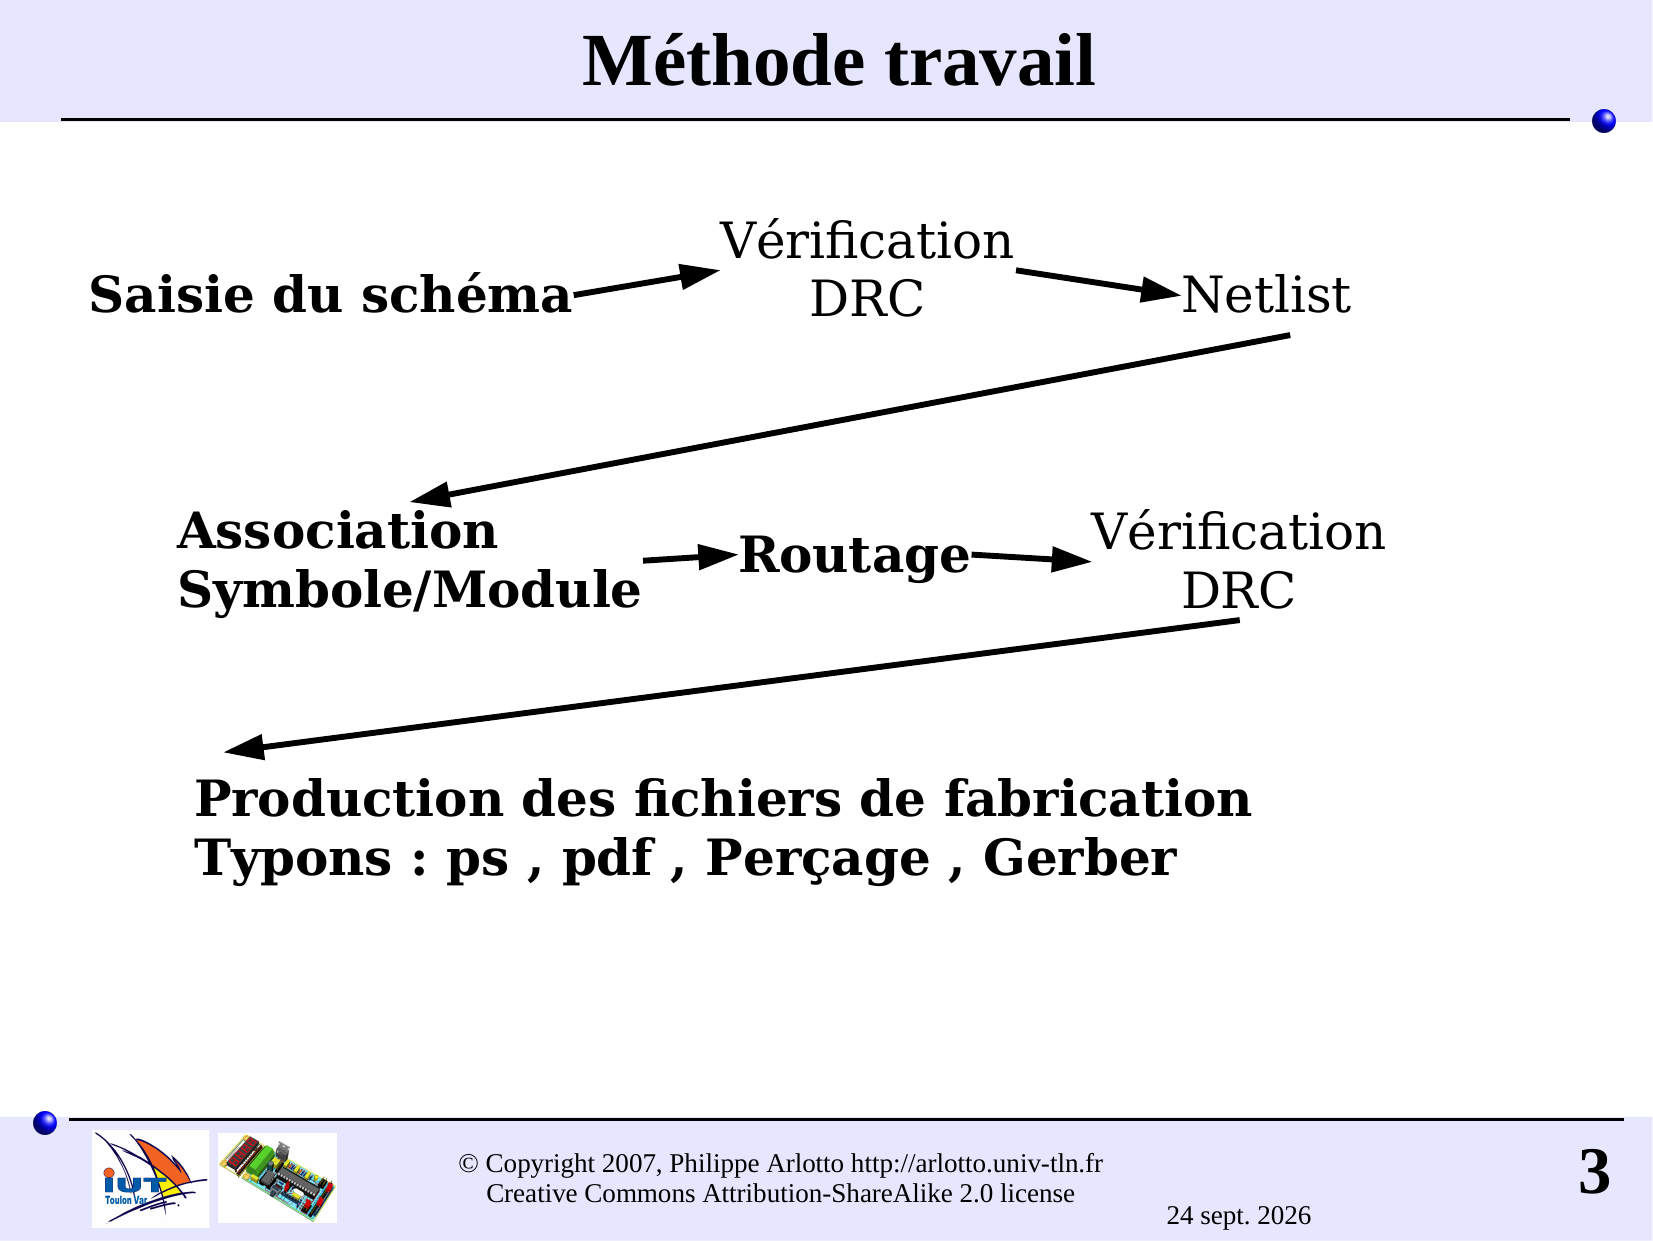

# Méthode travail
Vérification
DRC
Saisie du schéma
Netlist
Association
Symbole/Module
Vérification
DRC
Routage
Production des fichiers de fabrication
Typons : ps , pdf , Perçage , Gerber